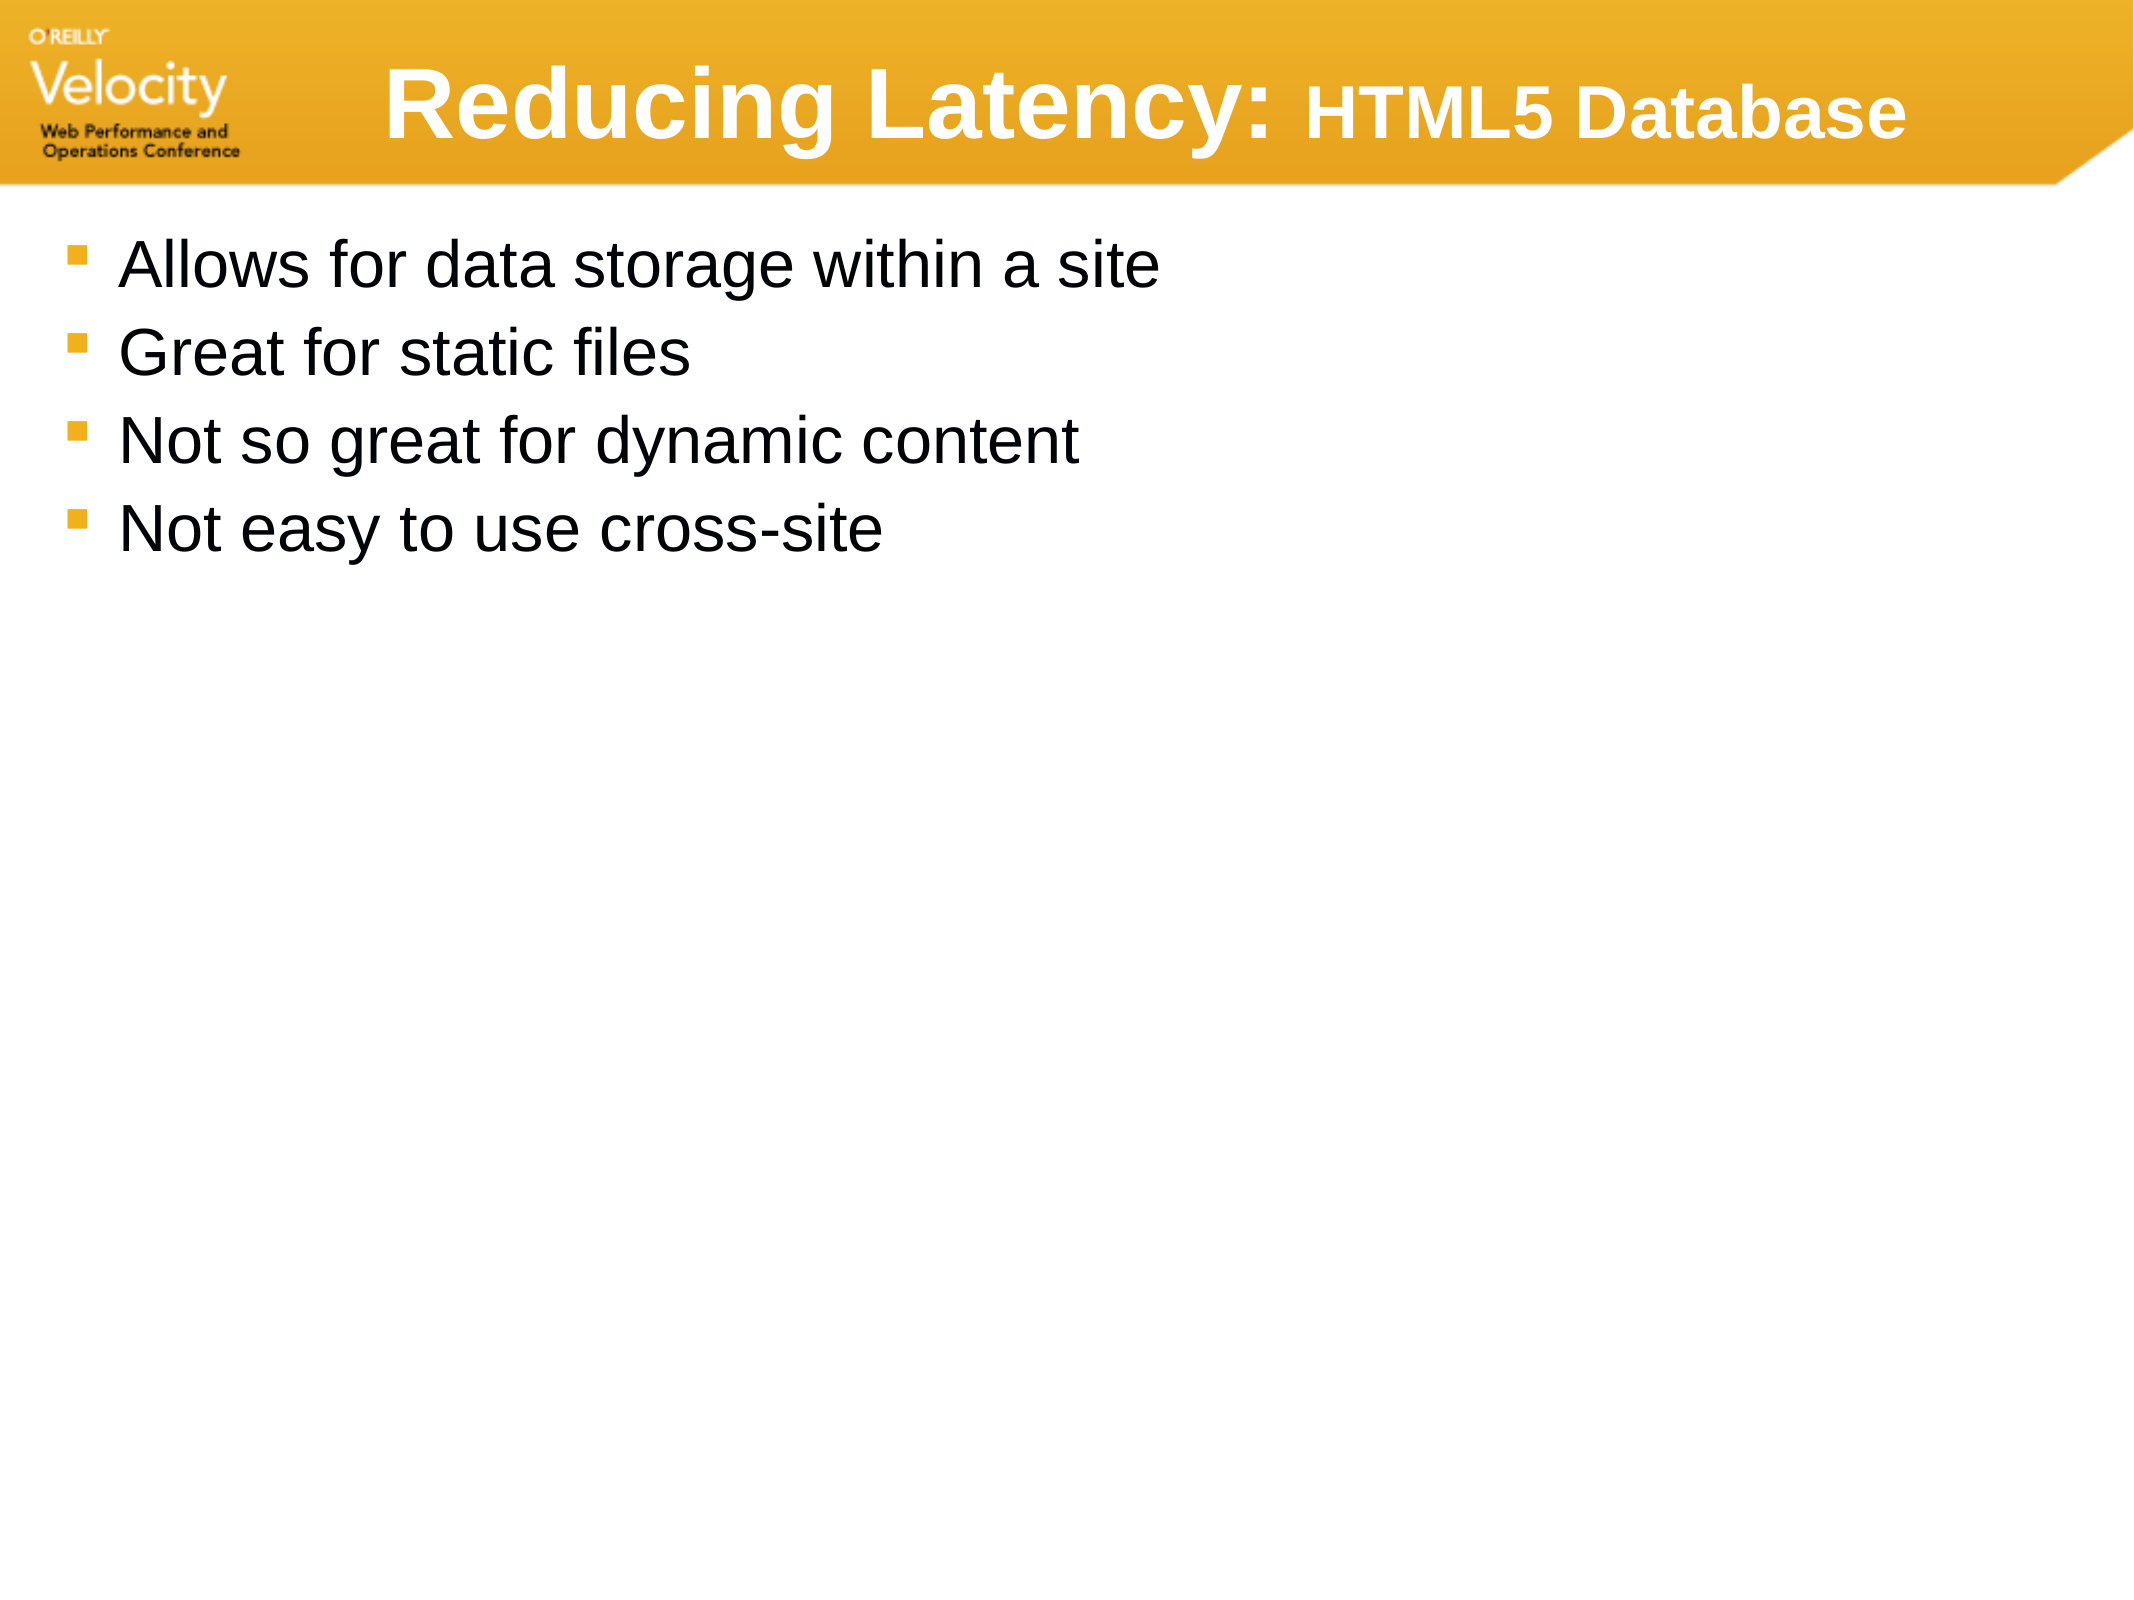

# Reducing Latency: HTML5 Database
Allows for data storage within a site
Great for static files
Not so great for dynamic content
Not easy to use cross-site